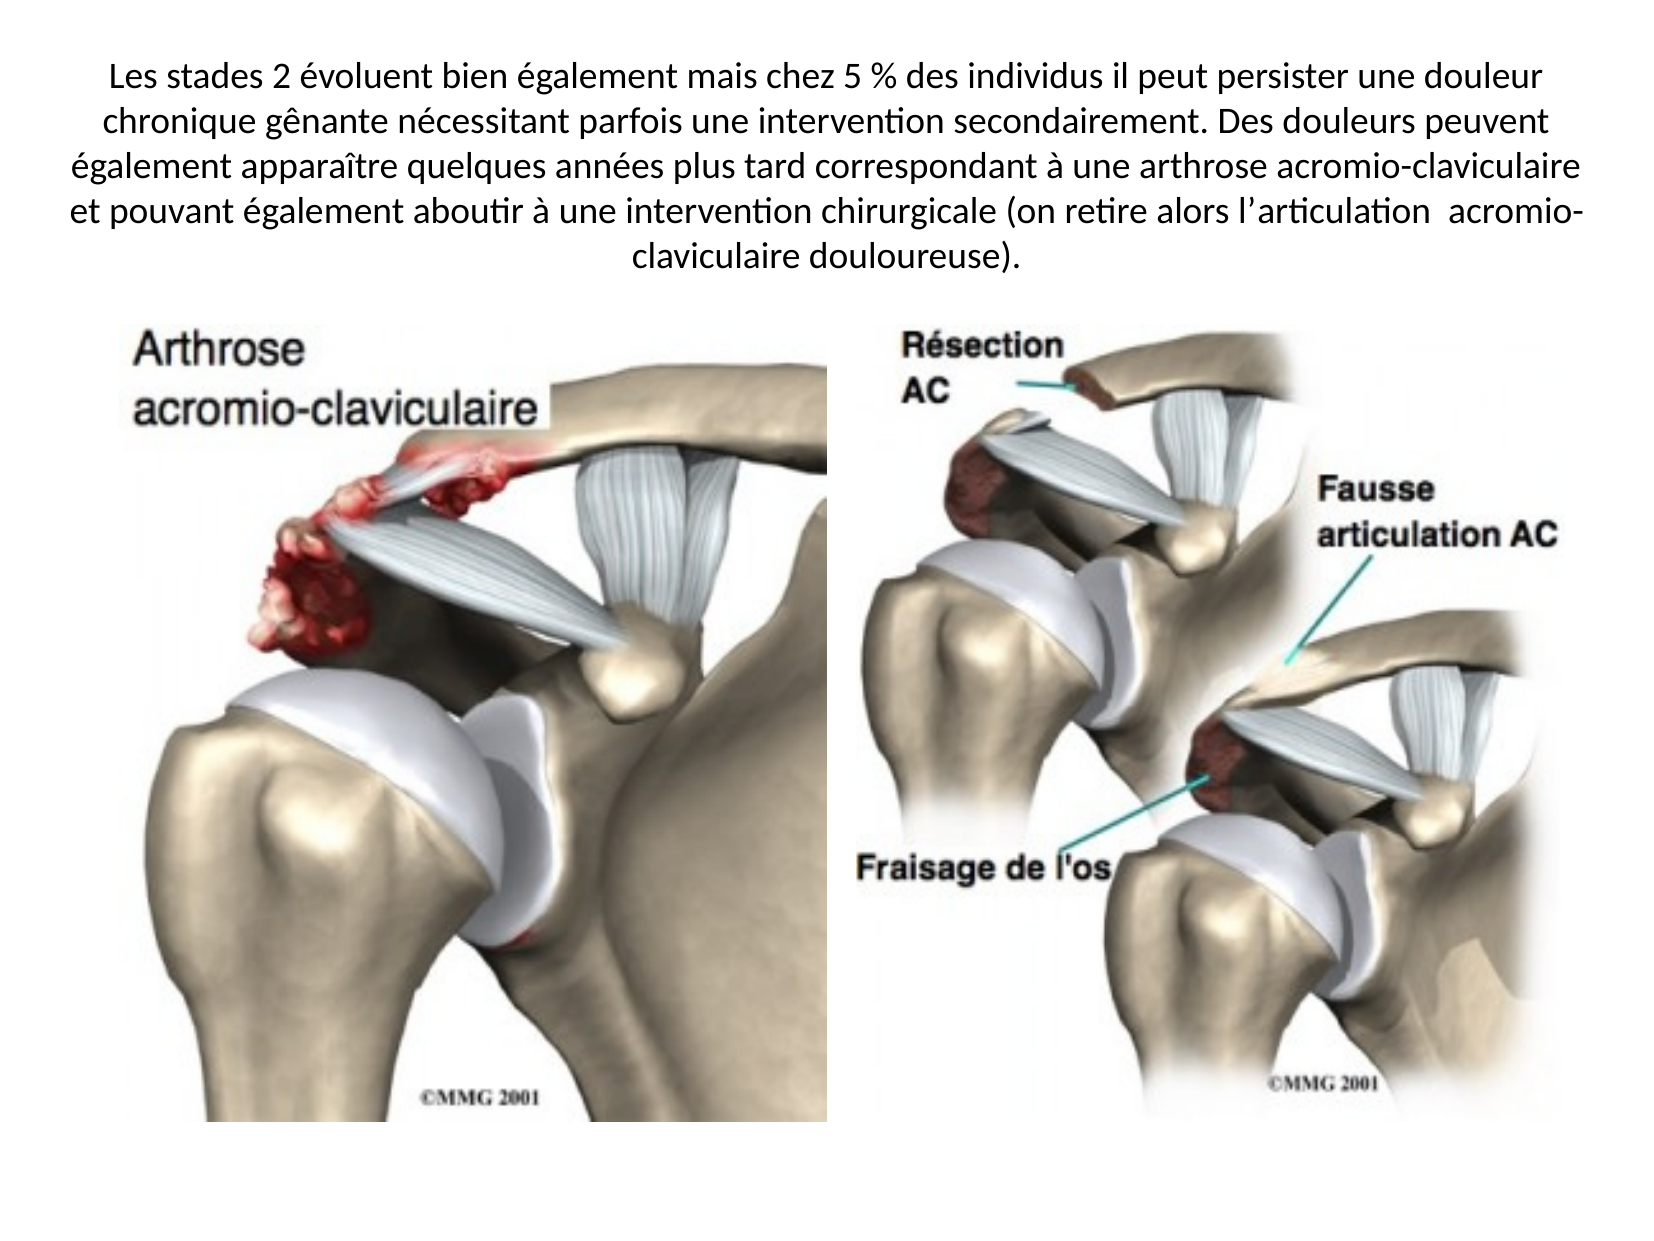

# Les stades 2 évoluent bien également mais chez 5 % des individus il peut persister une douleur chronique gênante nécessitant parfois une intervention secondairement. Des douleurs peuvent également apparaître quelques années plus tard correspondant à une arthrose acromio-claviculaire et pouvant également aboutir à une intervention chirurgicale (on retire alors l’articulation acromio-claviculaire douloureuse).